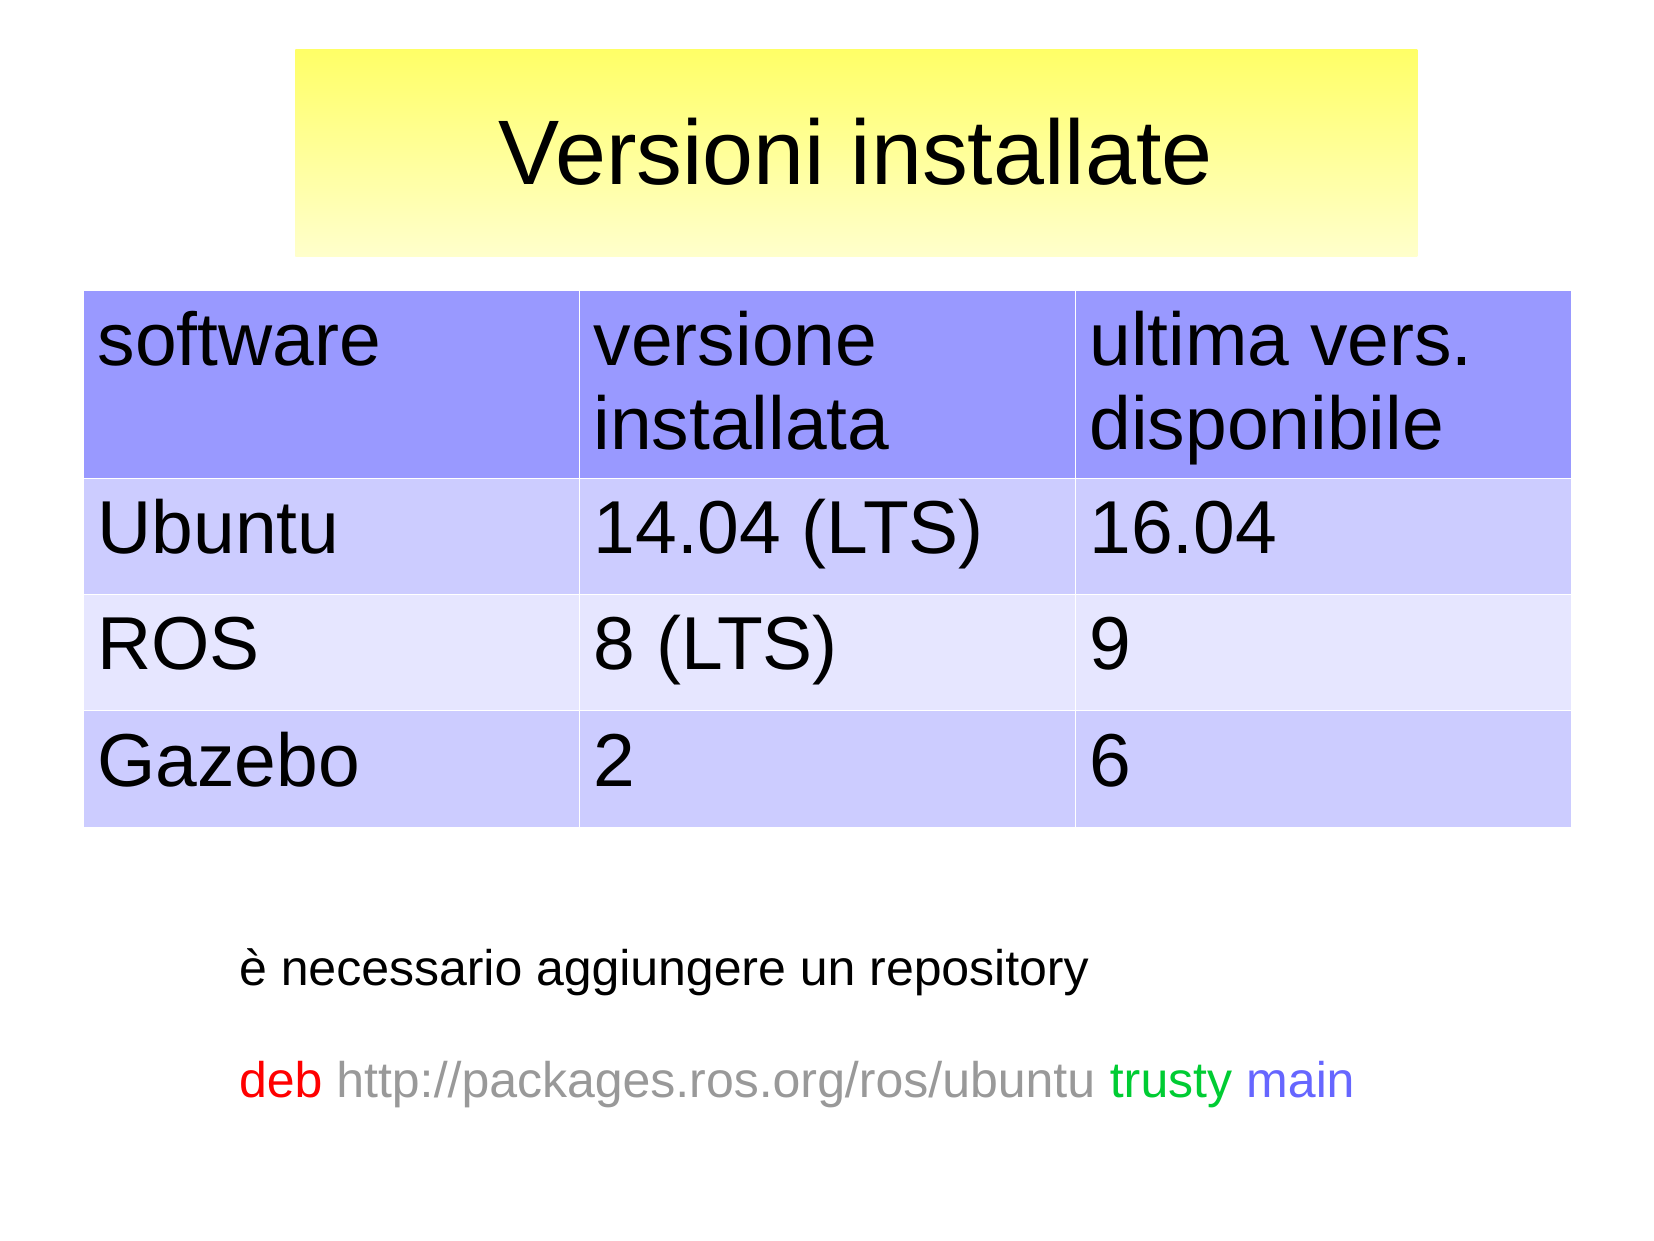

# Versioni installate
| software | versione installata | ultima vers. disponibile |
| --- | --- | --- |
| Ubuntu | 14.04 (LTS) | 16.04 |
| ROS | 8 (LTS) | 9 |
| Gazebo | 2 | 6 |
è necessario aggiungere un repository
deb http://packages.ros.org/ros/ubuntu trusty main